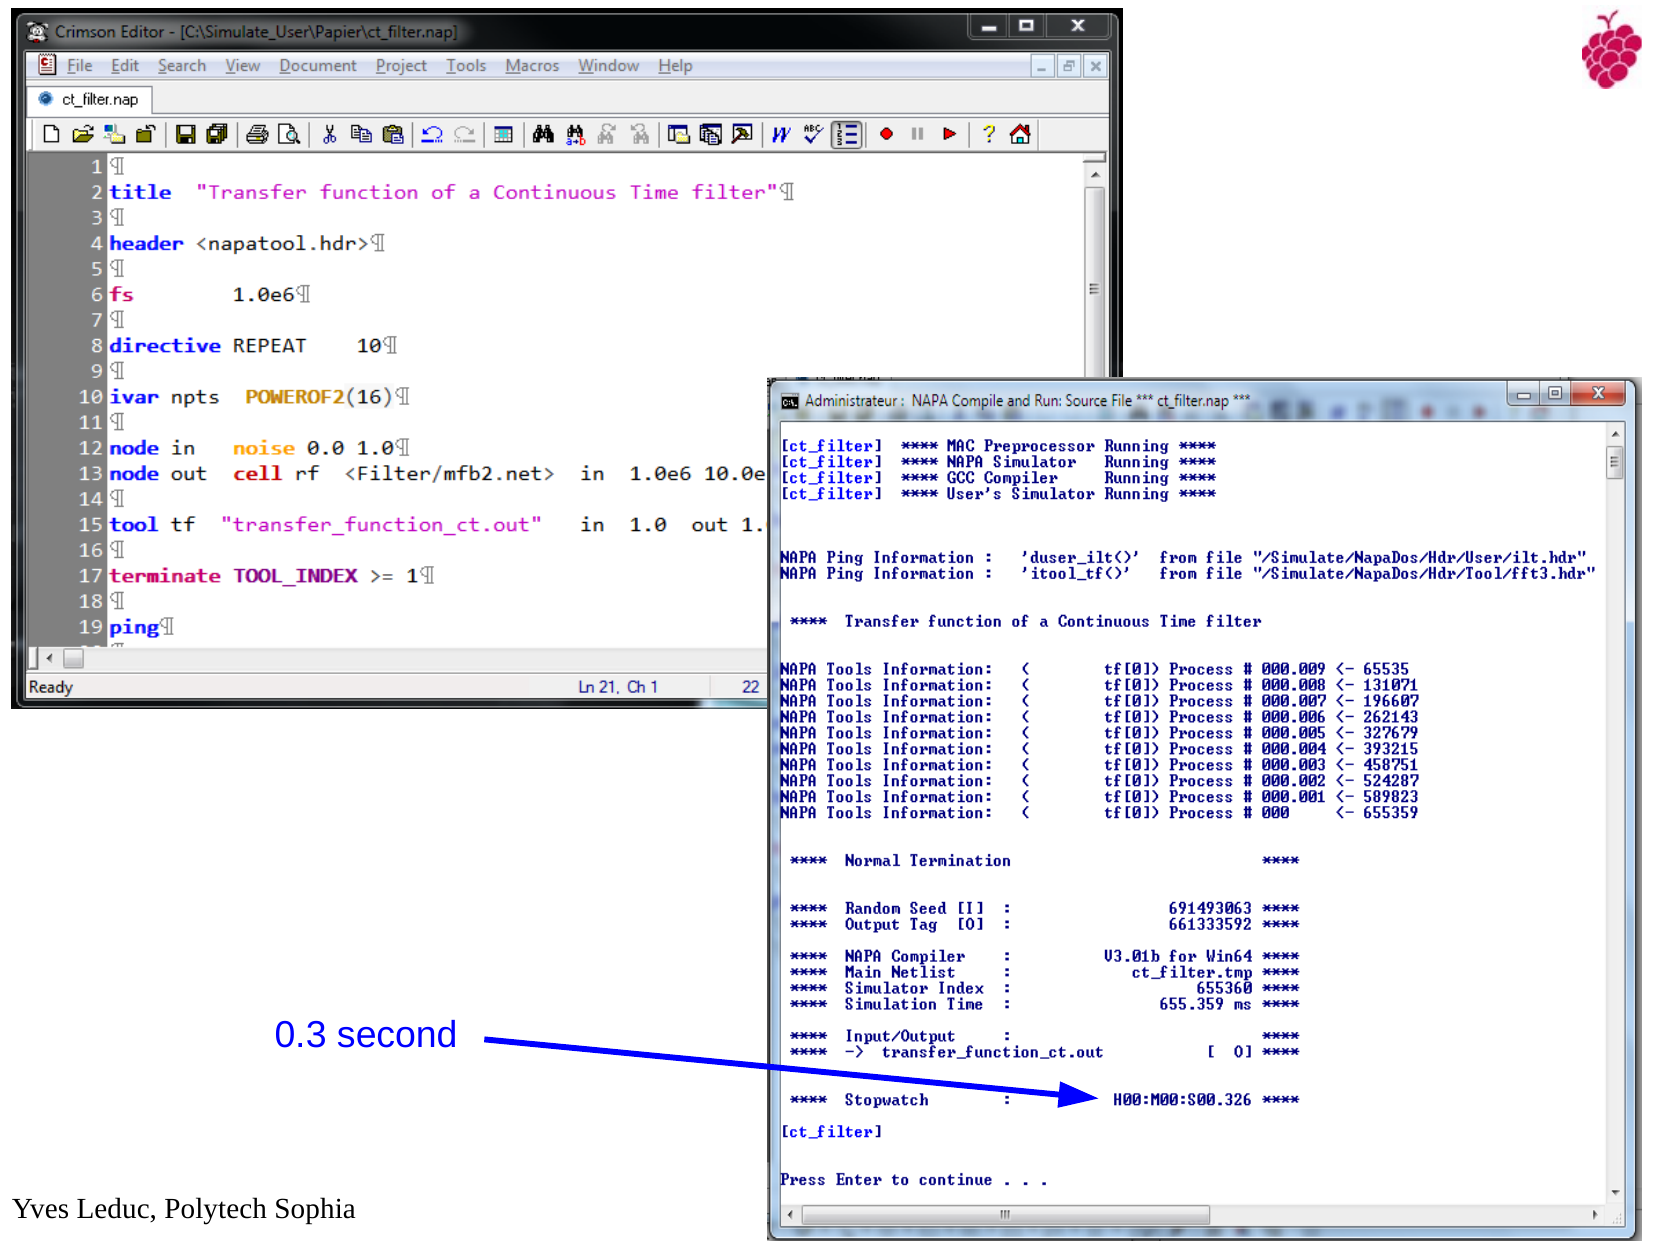

0.3 second
Yves Leduc, Polytech Sophia
58